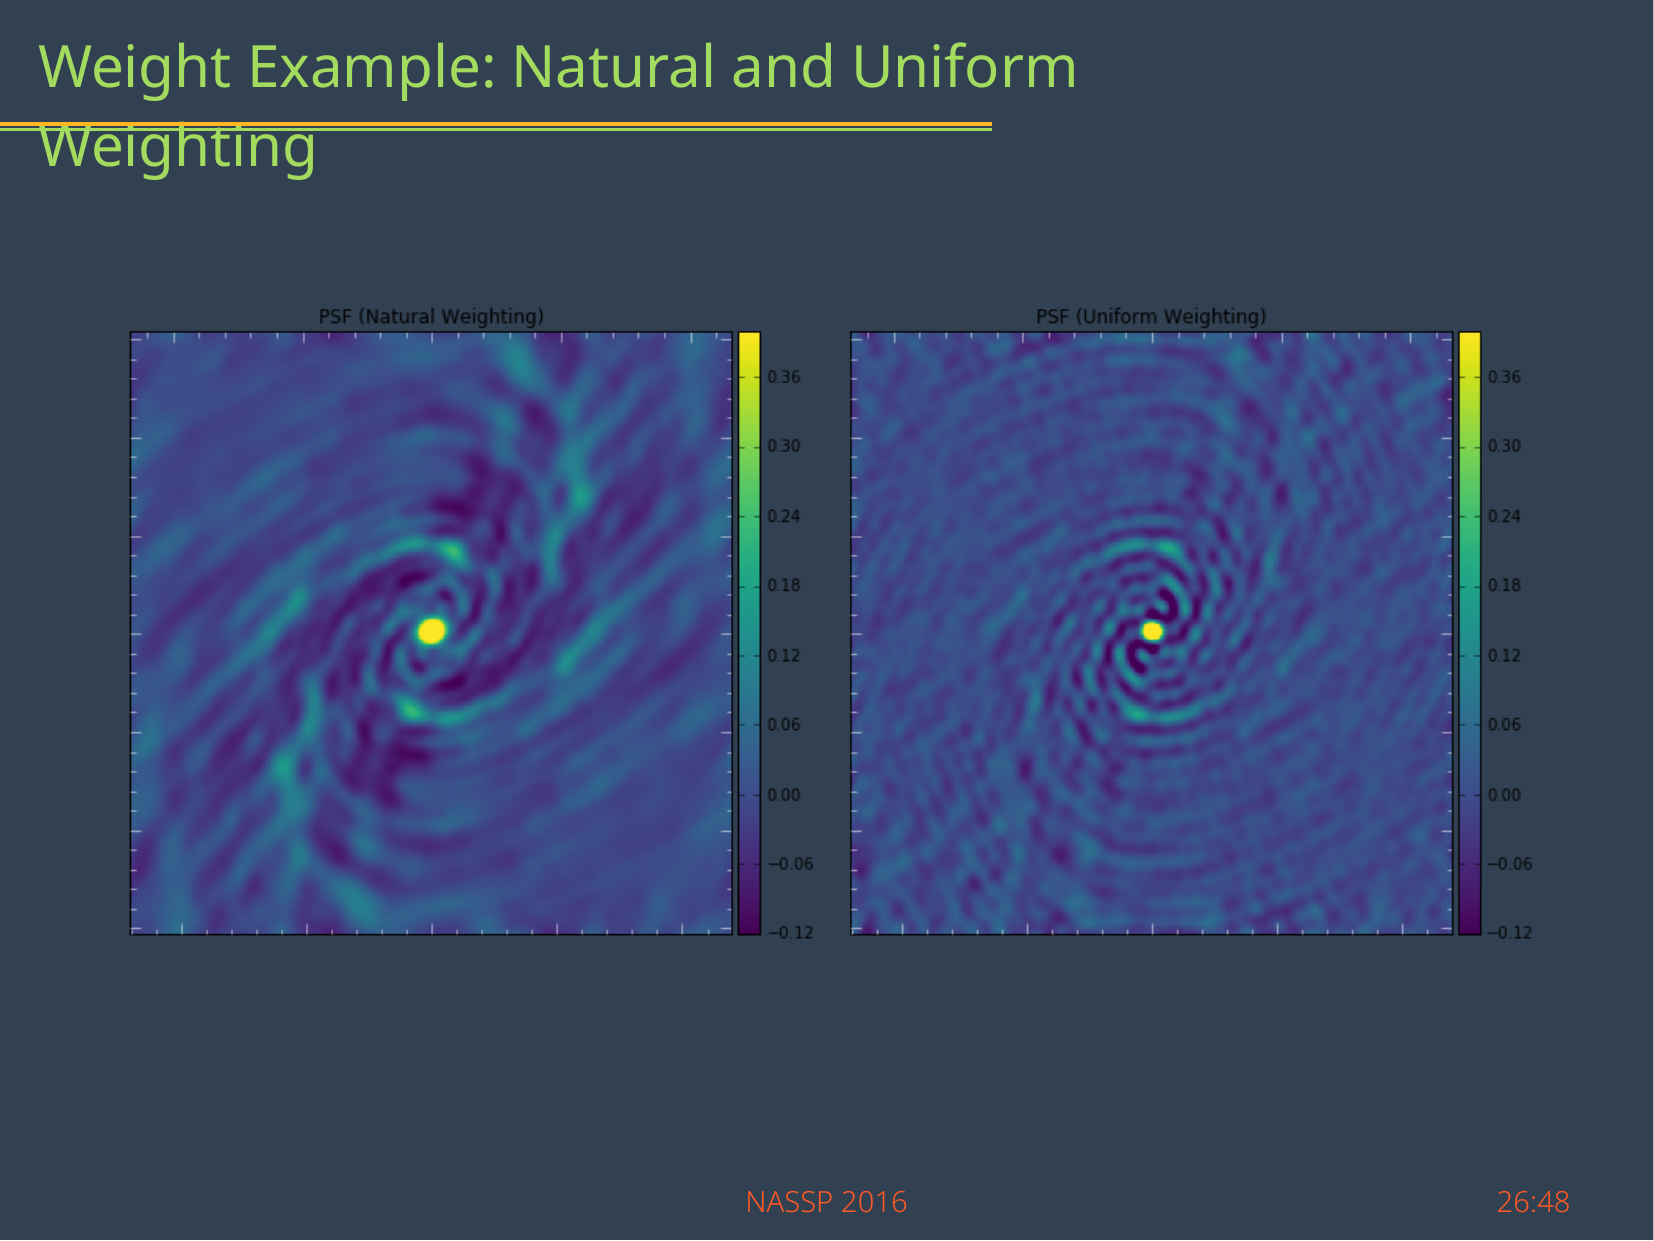

Weight Example: Natural and Uniform Weighting
NASSP 2016
26